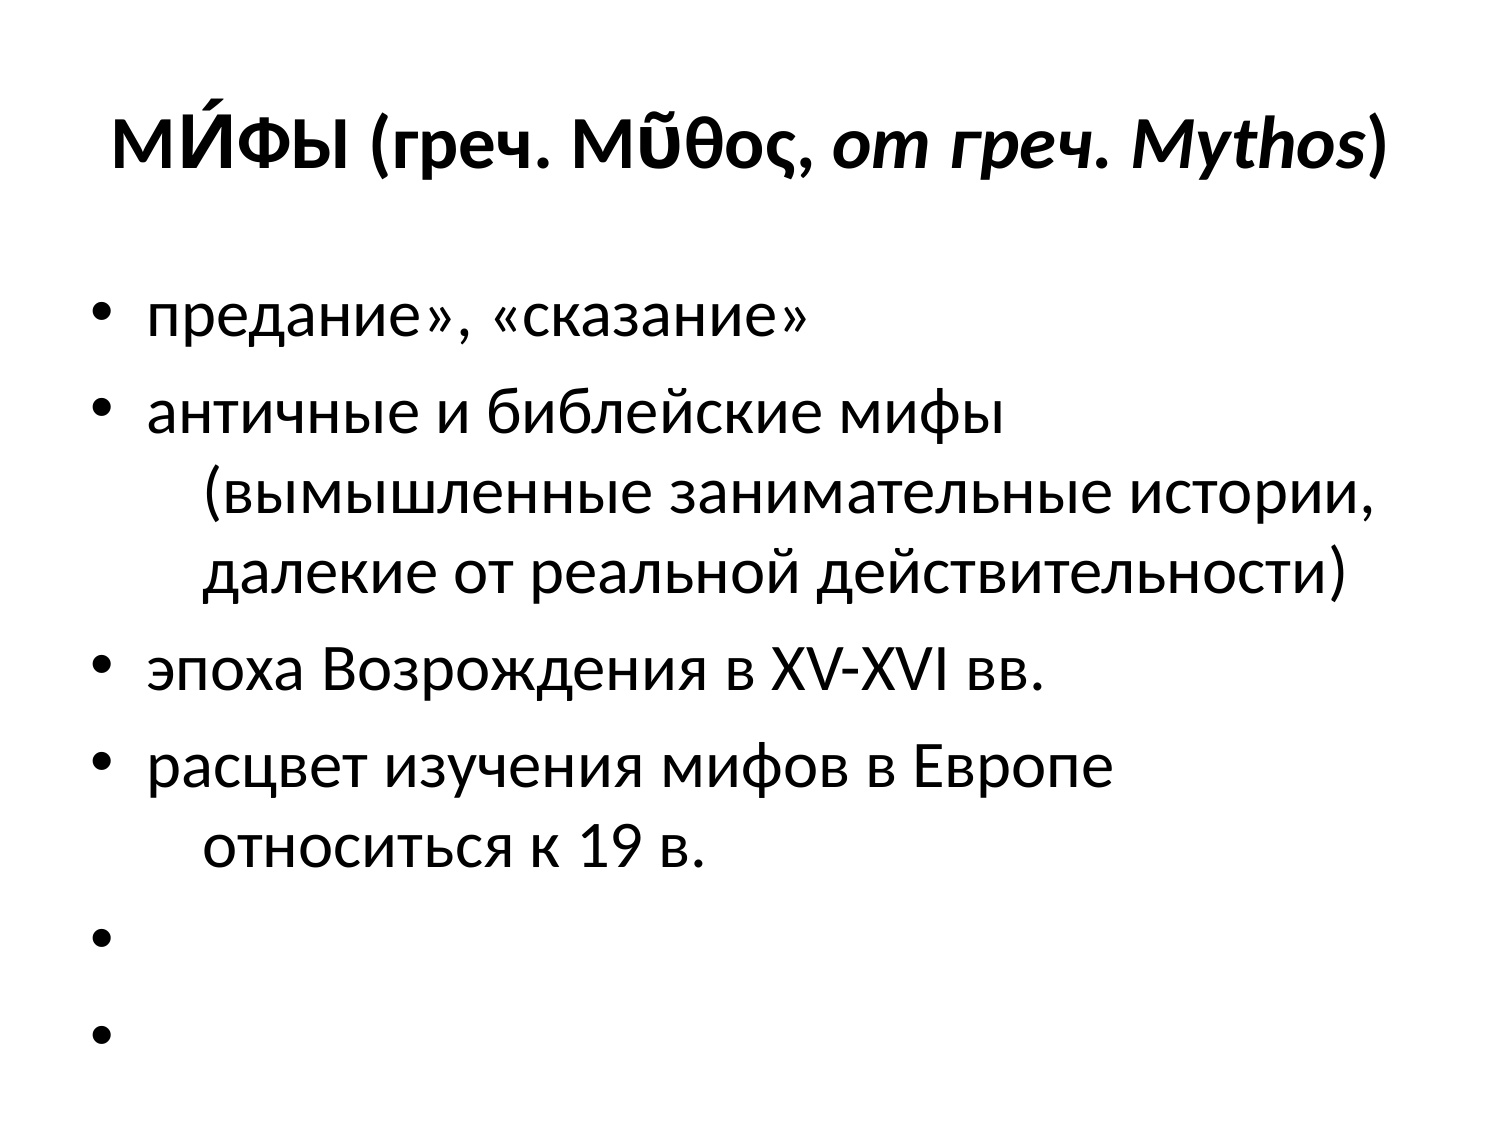

# МИ́ФЫ (греч. Μυ̃θος, от греч. Mythos)
предание», «сказание»
античные и библейские мифы (вымышленные занимательные истории, далекие от реальной действительности)
эпоха Возрождения в XV-XVI вв.
расцвет изучения мифов в Европе относиться к 19 в.